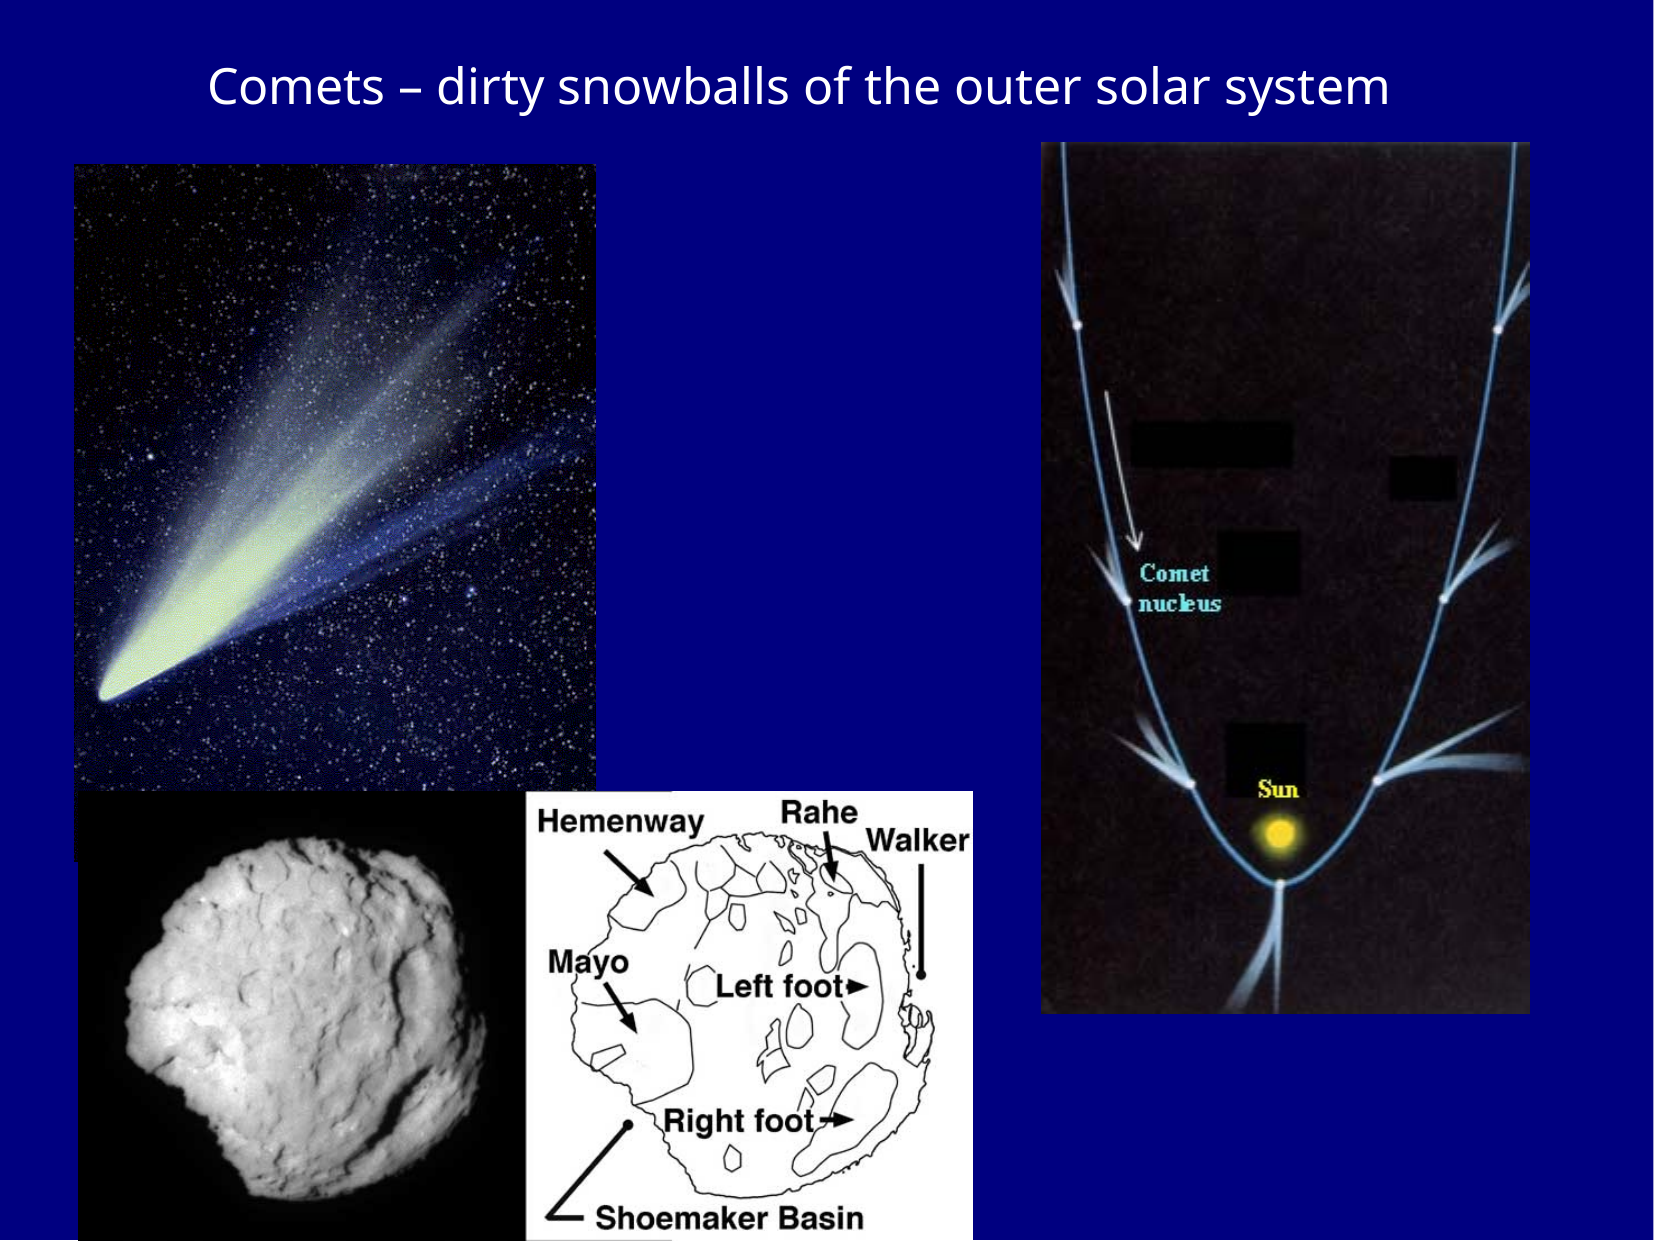

Comets – dirty snowballs of the outer solar system